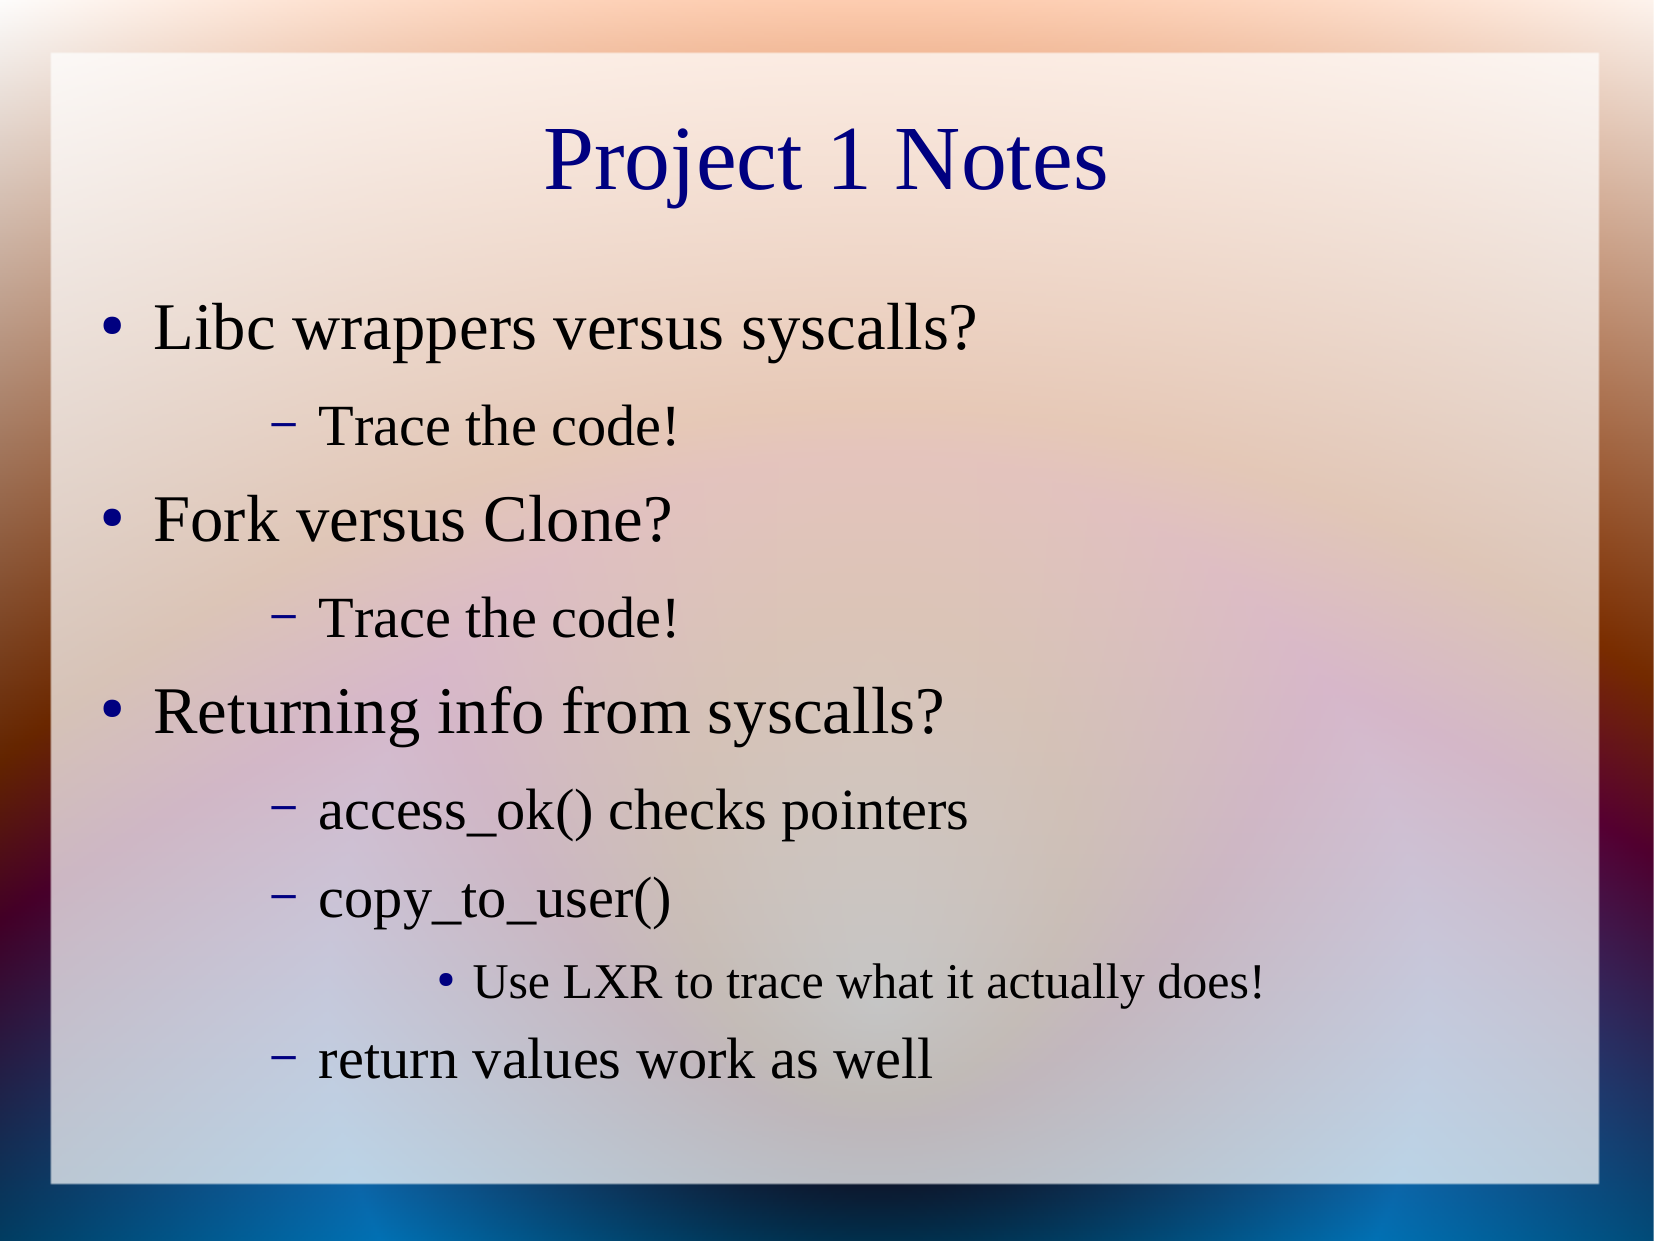

# Project 1 Notes
Libc wrappers versus syscalls?
Trace the code!
Fork versus Clone?
Trace the code!
Returning info from syscalls?
access_ok() checks pointers
copy_to_user()
Use LXR to trace what it actually does!
return values work as well